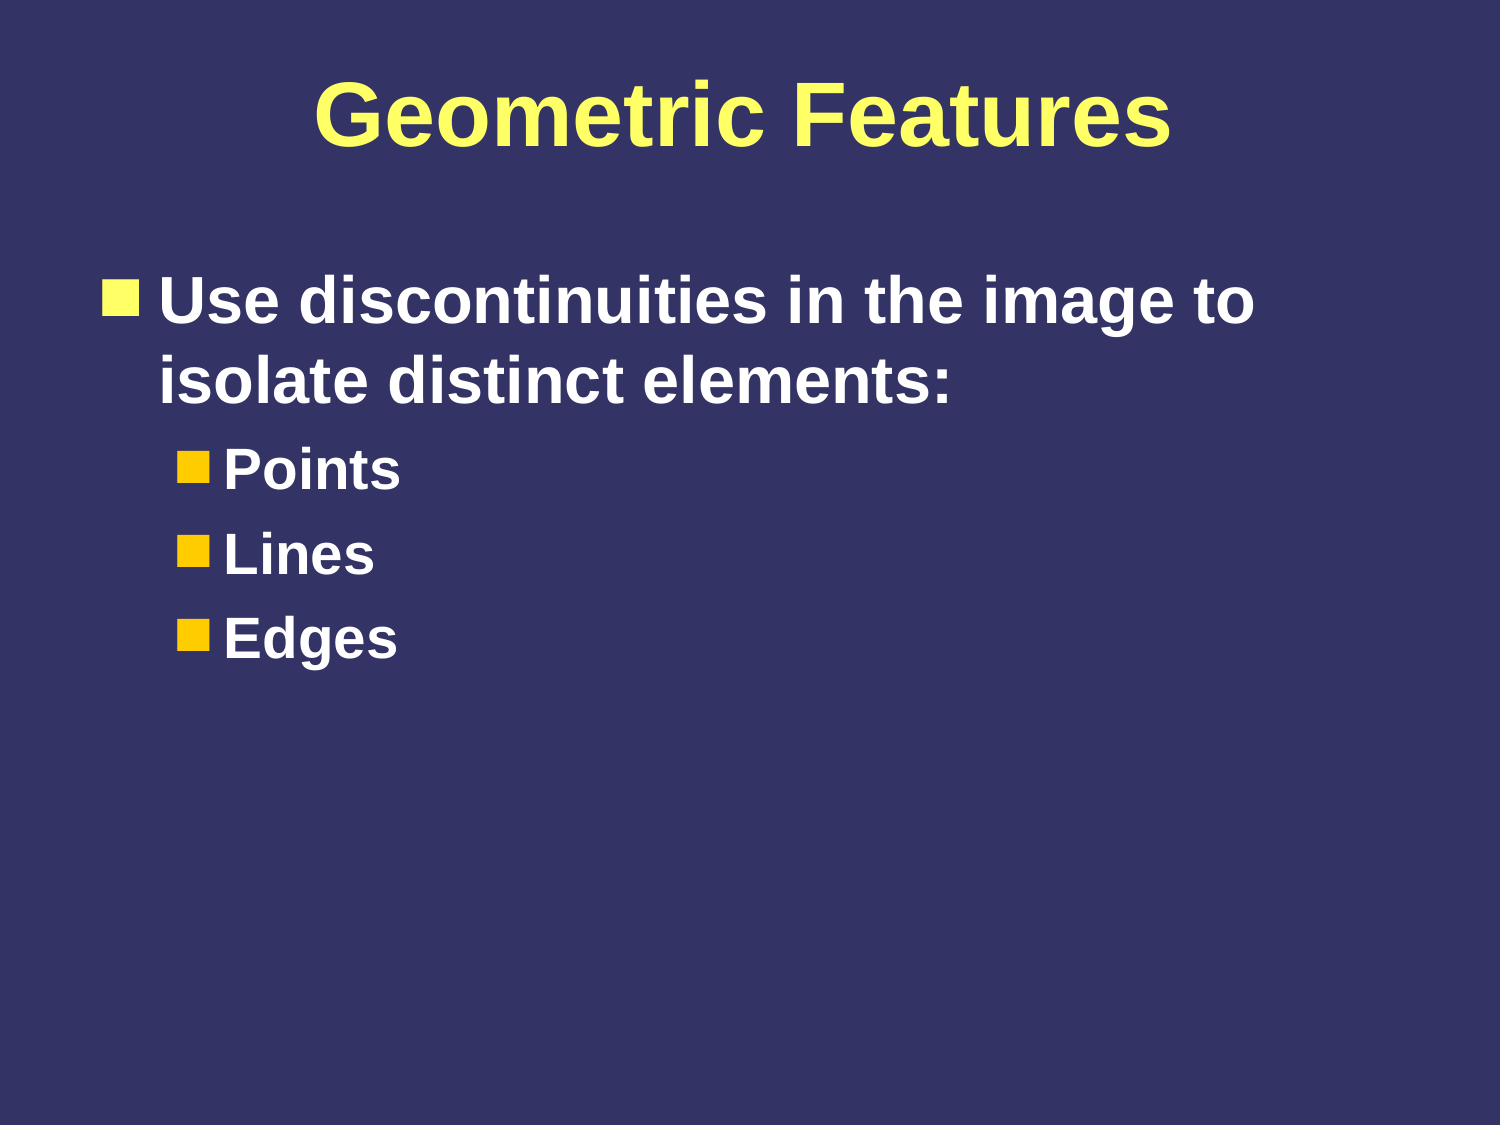

# Geometric Features
Use discontinuities in the image to isolate distinct elements:
Points
Lines
Edges